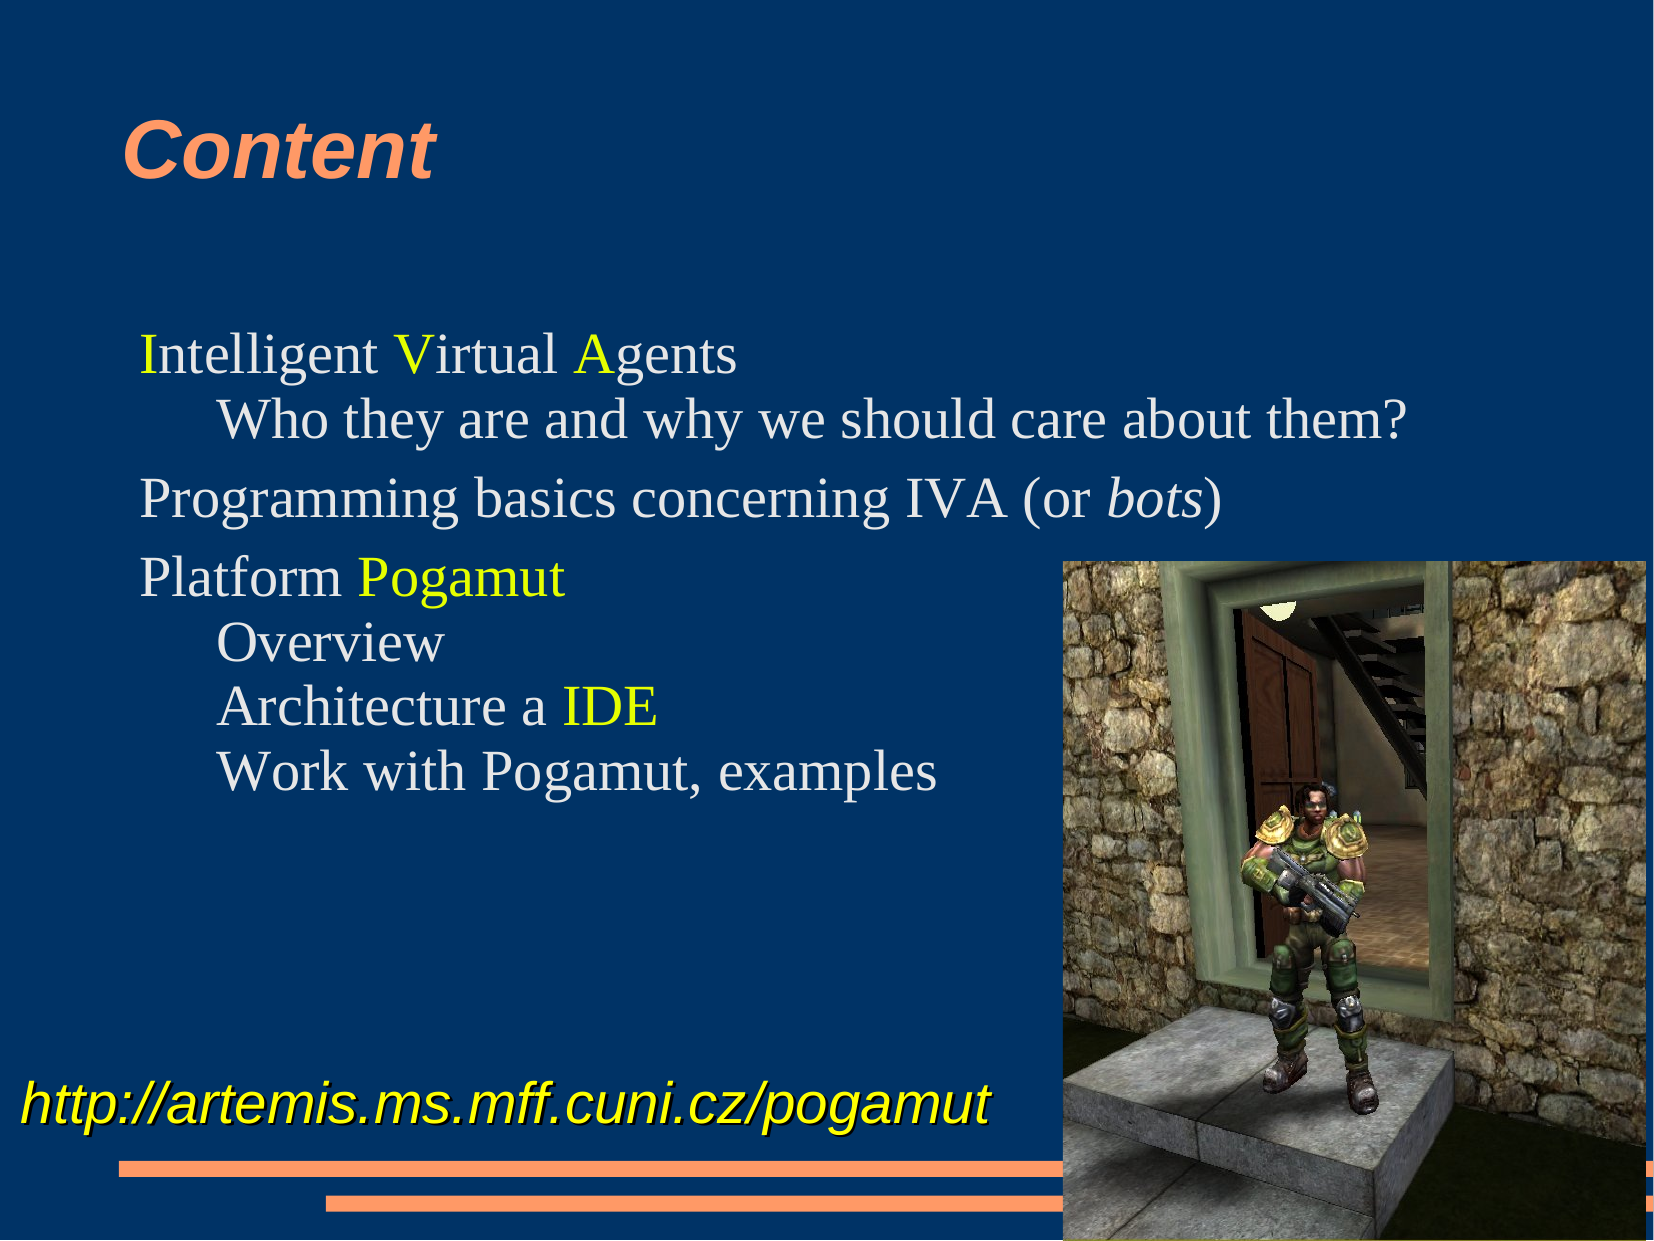

# Content
Intelligent Virtual Agents
Who they are and why we should care about them?
Programming basics concerning IVA (or bots)
Platform Pogamut
Overview
Architecture a IDE
Work with Pogamut, examples
http://artemis.ms.mff.cuni.cz/pogamut